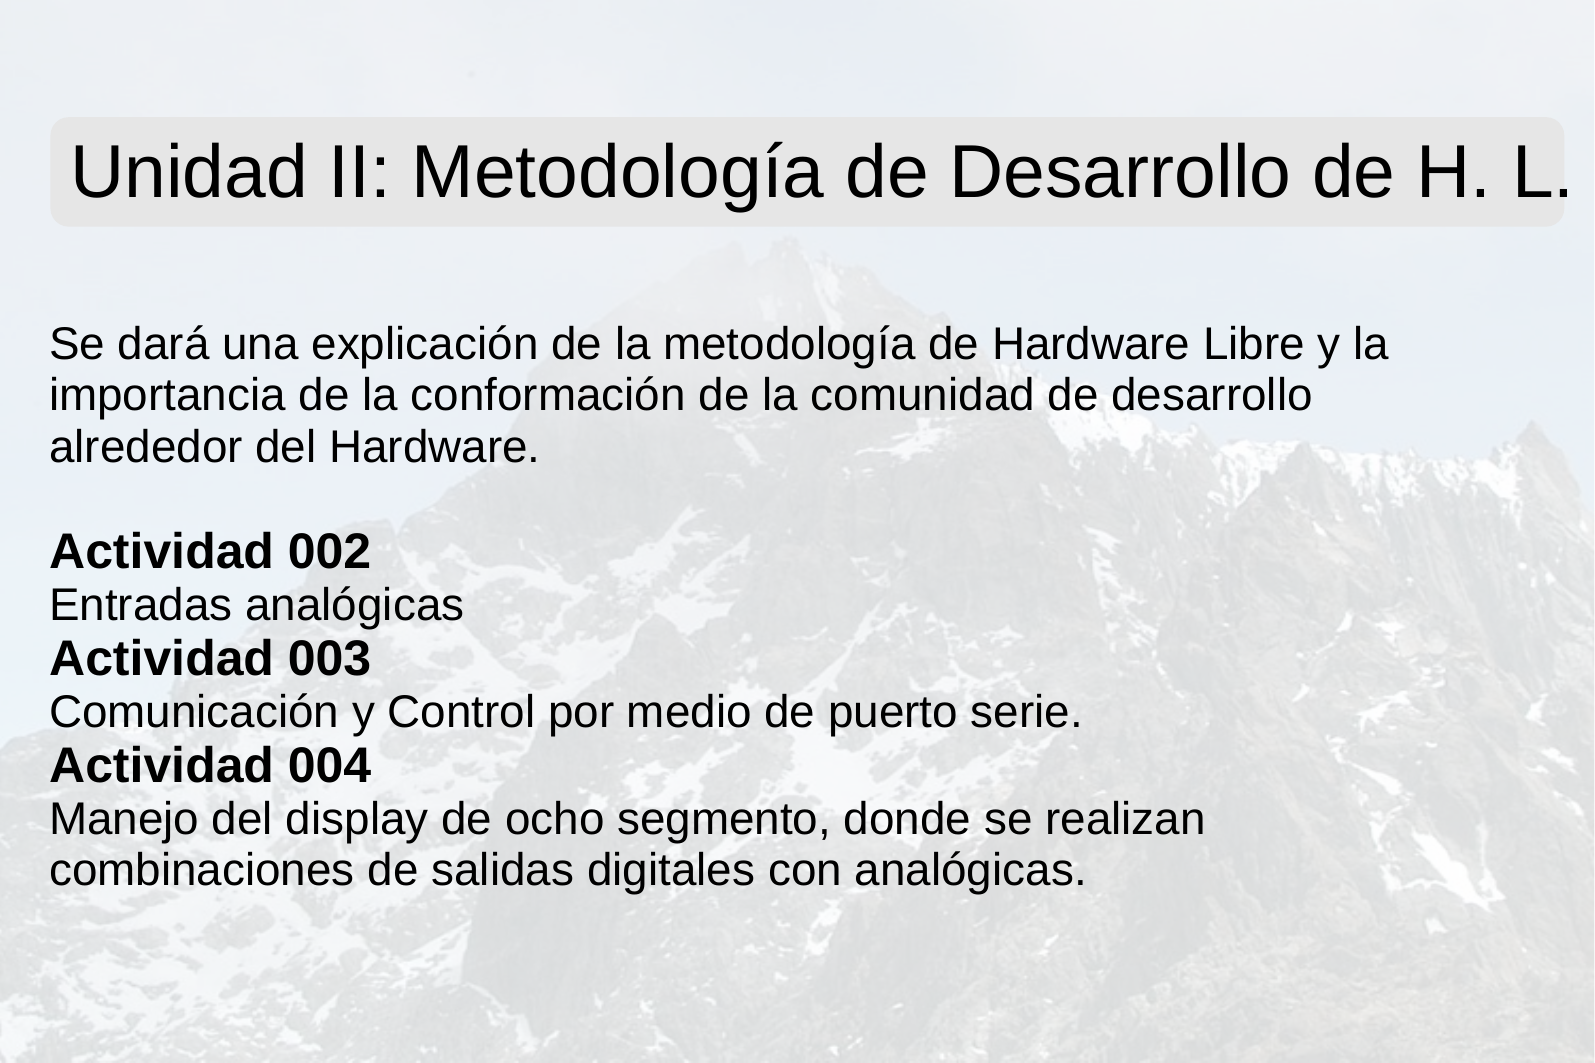

Unidad II: Metodología de Desarrollo de H. L.
Se dará una explicación de la metodología de Hardware Libre y la importancia de la conformación de la comunidad de desarrollo alrededor del Hardware.
Actividad 002
Entradas analógicas
Actividad 003
Comunicación y Control por medio de puerto serie.
Actividad 004
Manejo del display de ocho segmento, donde se realizan combinaciones de salidas digitales con analógicas.